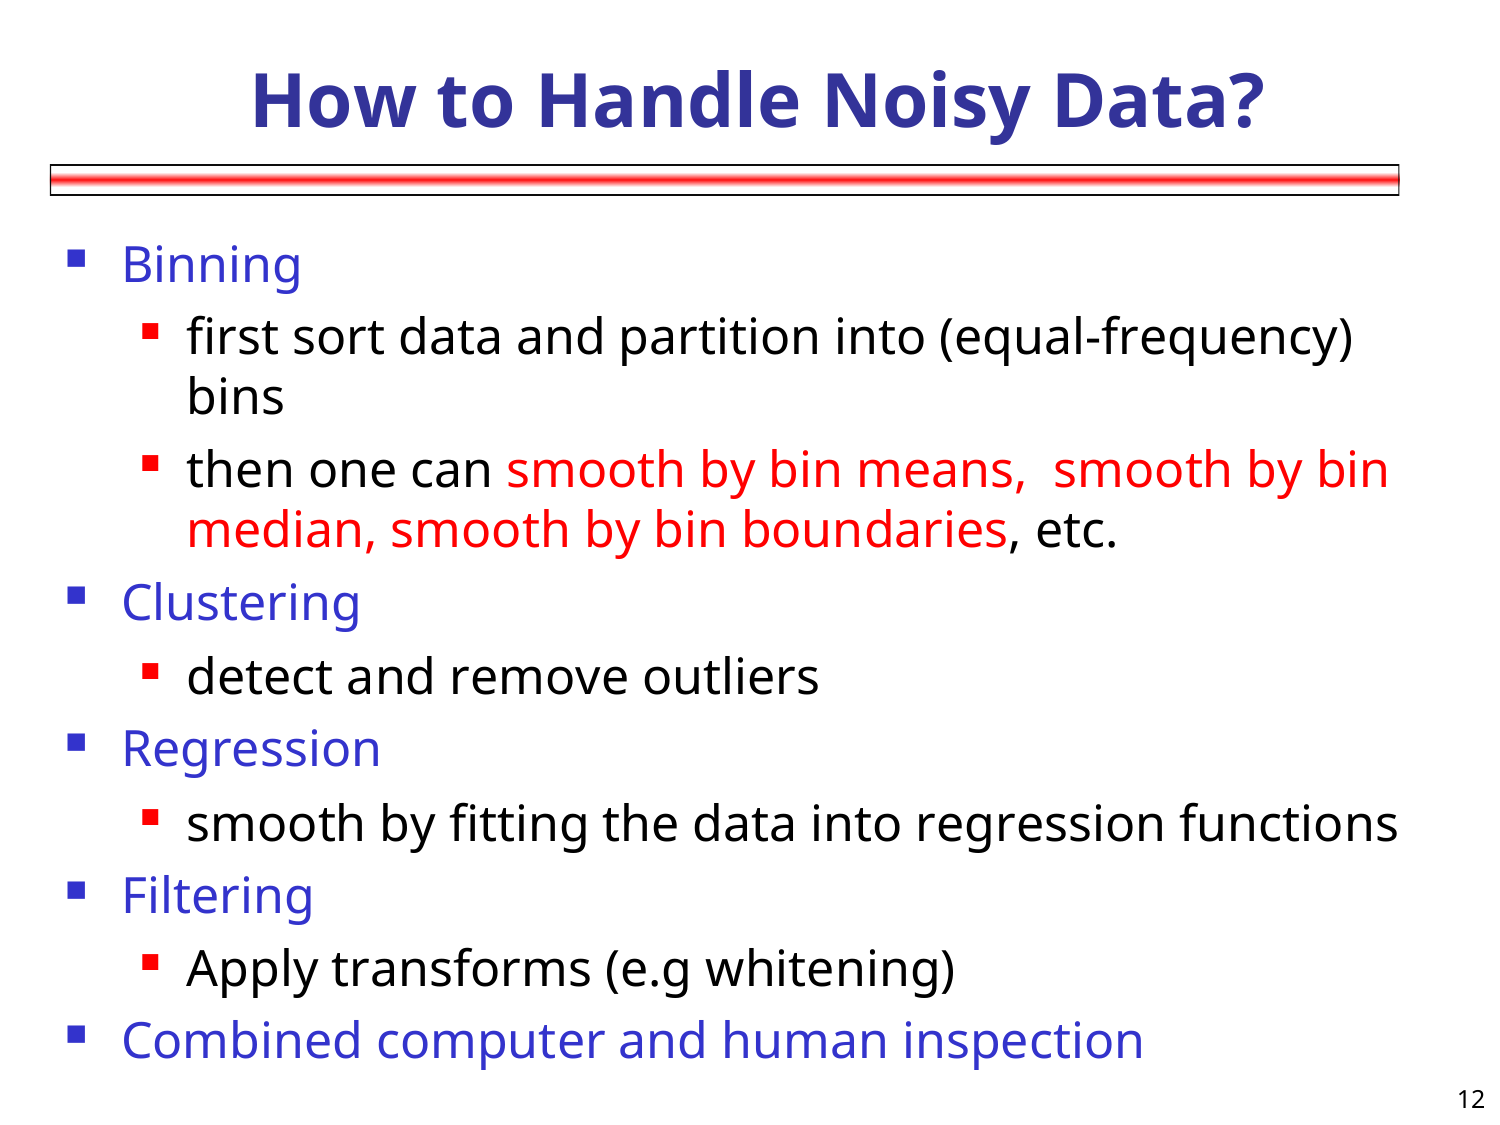

# How to Handle Noisy Data?
Binning
first sort data and partition into (equal-frequency) bins
then one can smooth by bin means, smooth by bin median, smooth by bin boundaries, etc.
Clustering
detect and remove outliers
Regression
smooth by fitting the data into regression functions
Filtering
Apply transforms (e.g whitening)
Combined computer and human inspection
11